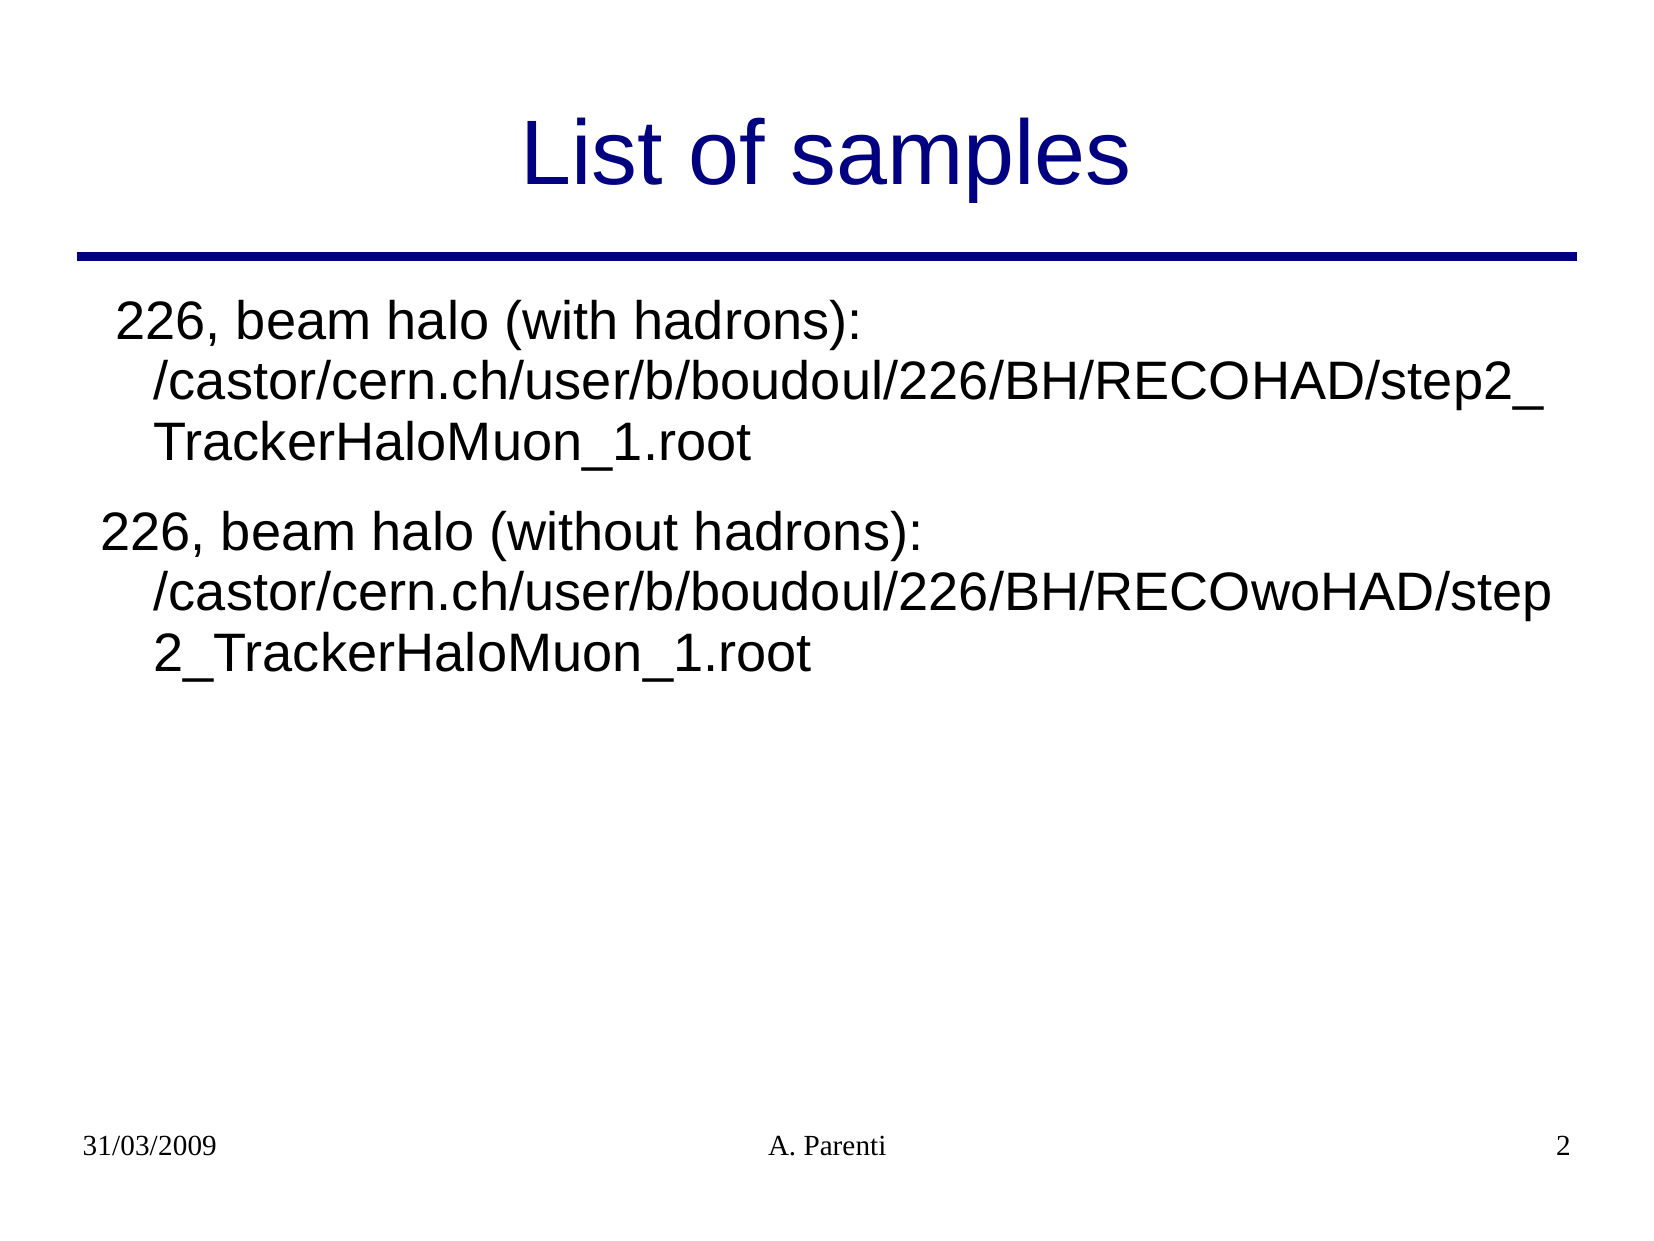

# List of samples
 226, beam halo (with hadrons): /castor/cern.ch/user/b/boudoul/226/BH/RECOHAD/step2_TrackerHaloMuon_1.root
226, beam halo (without hadrons): /castor/cern.ch/user/b/boudoul/226/BH/RECOwoHAD/step2_TrackerHaloMuon_1.root
2